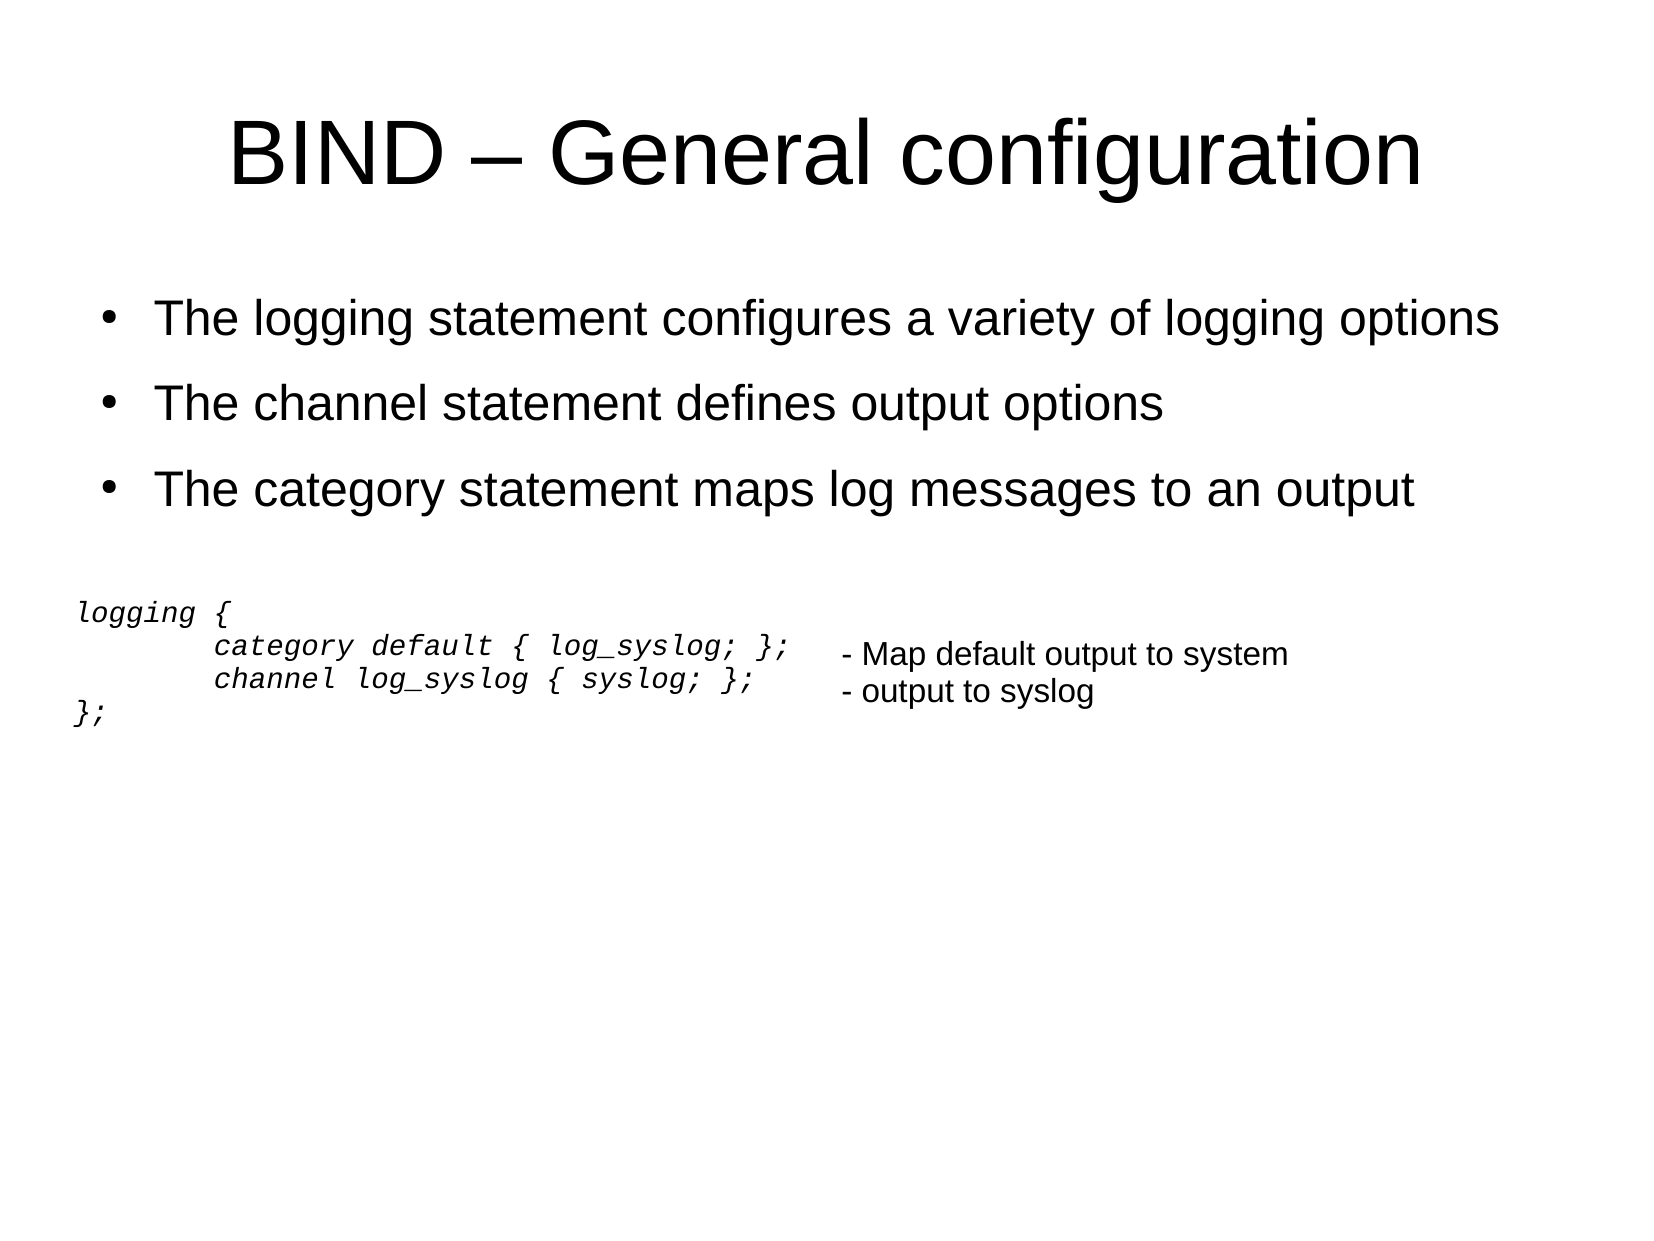

# BIND – General configuration
The logging statement configures a variety of logging options
The channel statement defines output options
The category statement maps log messages to an output
logging {
 category default { log_syslog; };
 channel log_syslog { syslog; };
};
- Map default output to system
- output to syslog